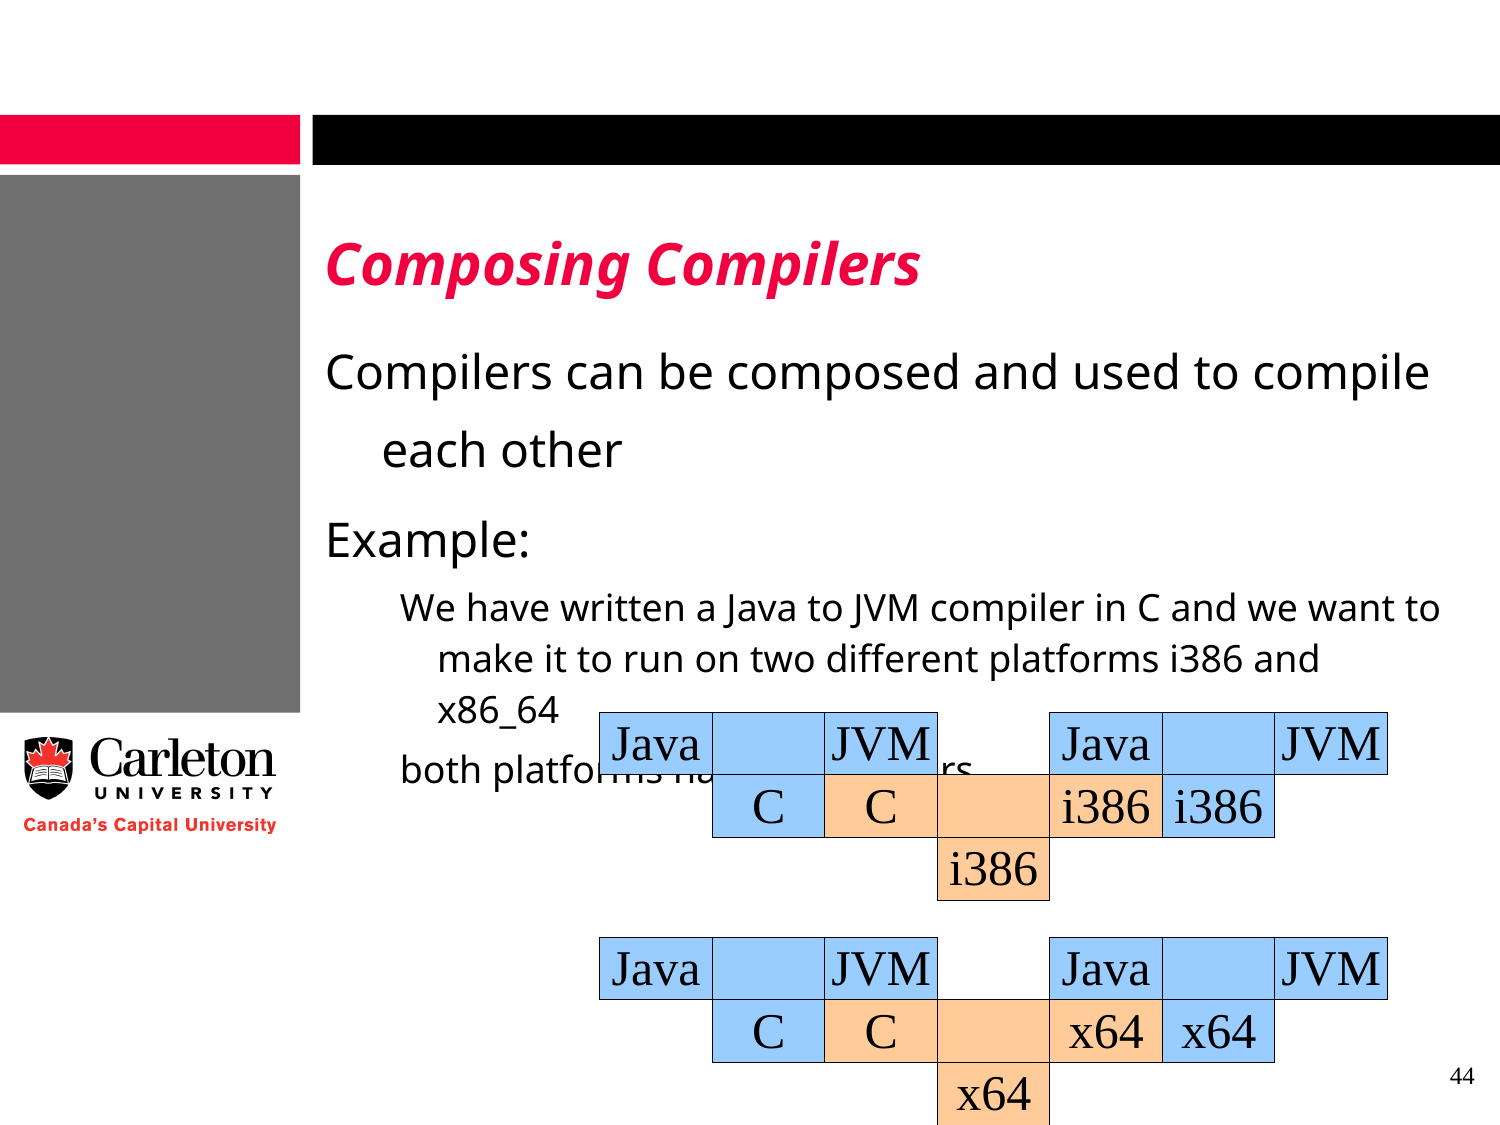

# Composing Compilers
Compilers can be composed and used to compile each other
Example:
We have written a Java to JVM compiler in C and we want to make it to run on two different platforms i386 and x86_64
both platforms have C compilers
Java
JVM
Java
JVM
C
C
i386
i386
i386
Java
JVM
Java
JVM
C
C
x64
x64
44
x64